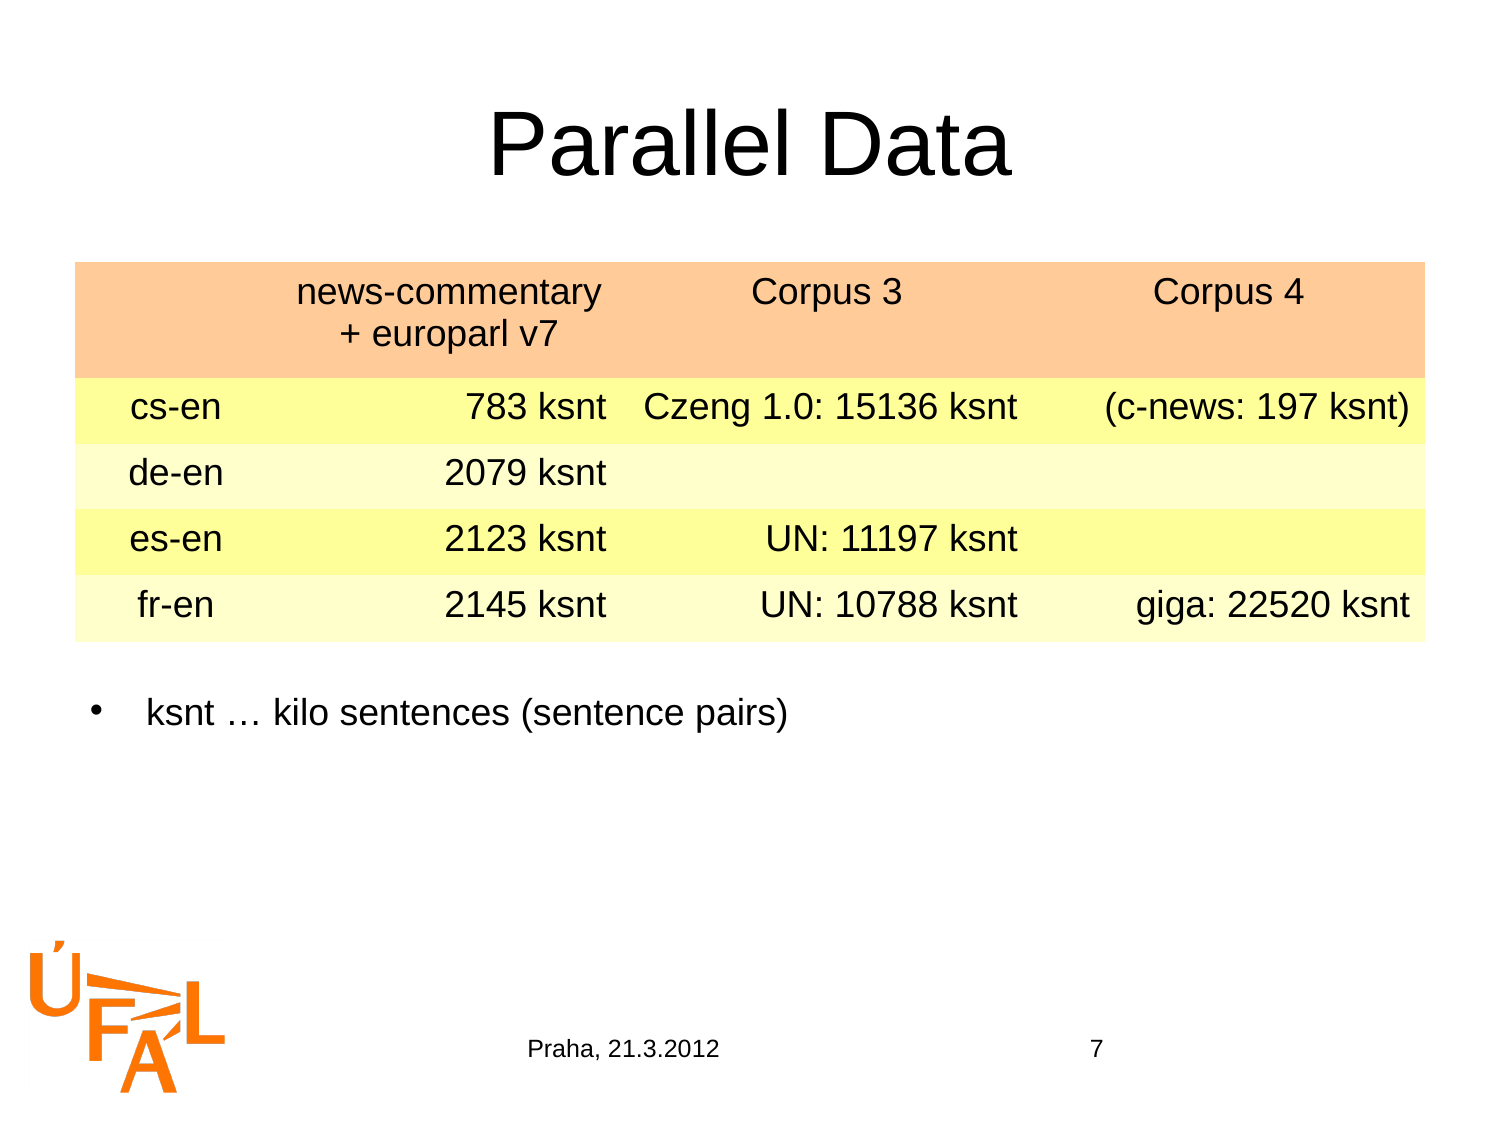

# Parallel Data
| | news-commentary + europarl v7 | Corpus 3 | Corpus 4 |
| --- | --- | --- | --- |
| cs-en | 783 ksnt | Czeng 1.0: 15136 ksnt | (c-news: 197 ksnt) |
| de-en | 2079 ksnt | | |
| es-en | 2123 ksnt | UN: 11197 ksnt | |
| fr-en | 2145 ksnt | UN: 10788 ksnt | giga: 22520 ksnt |
ksnt … kilo sentences (sentence pairs)
Praha, 21.3.2012
7